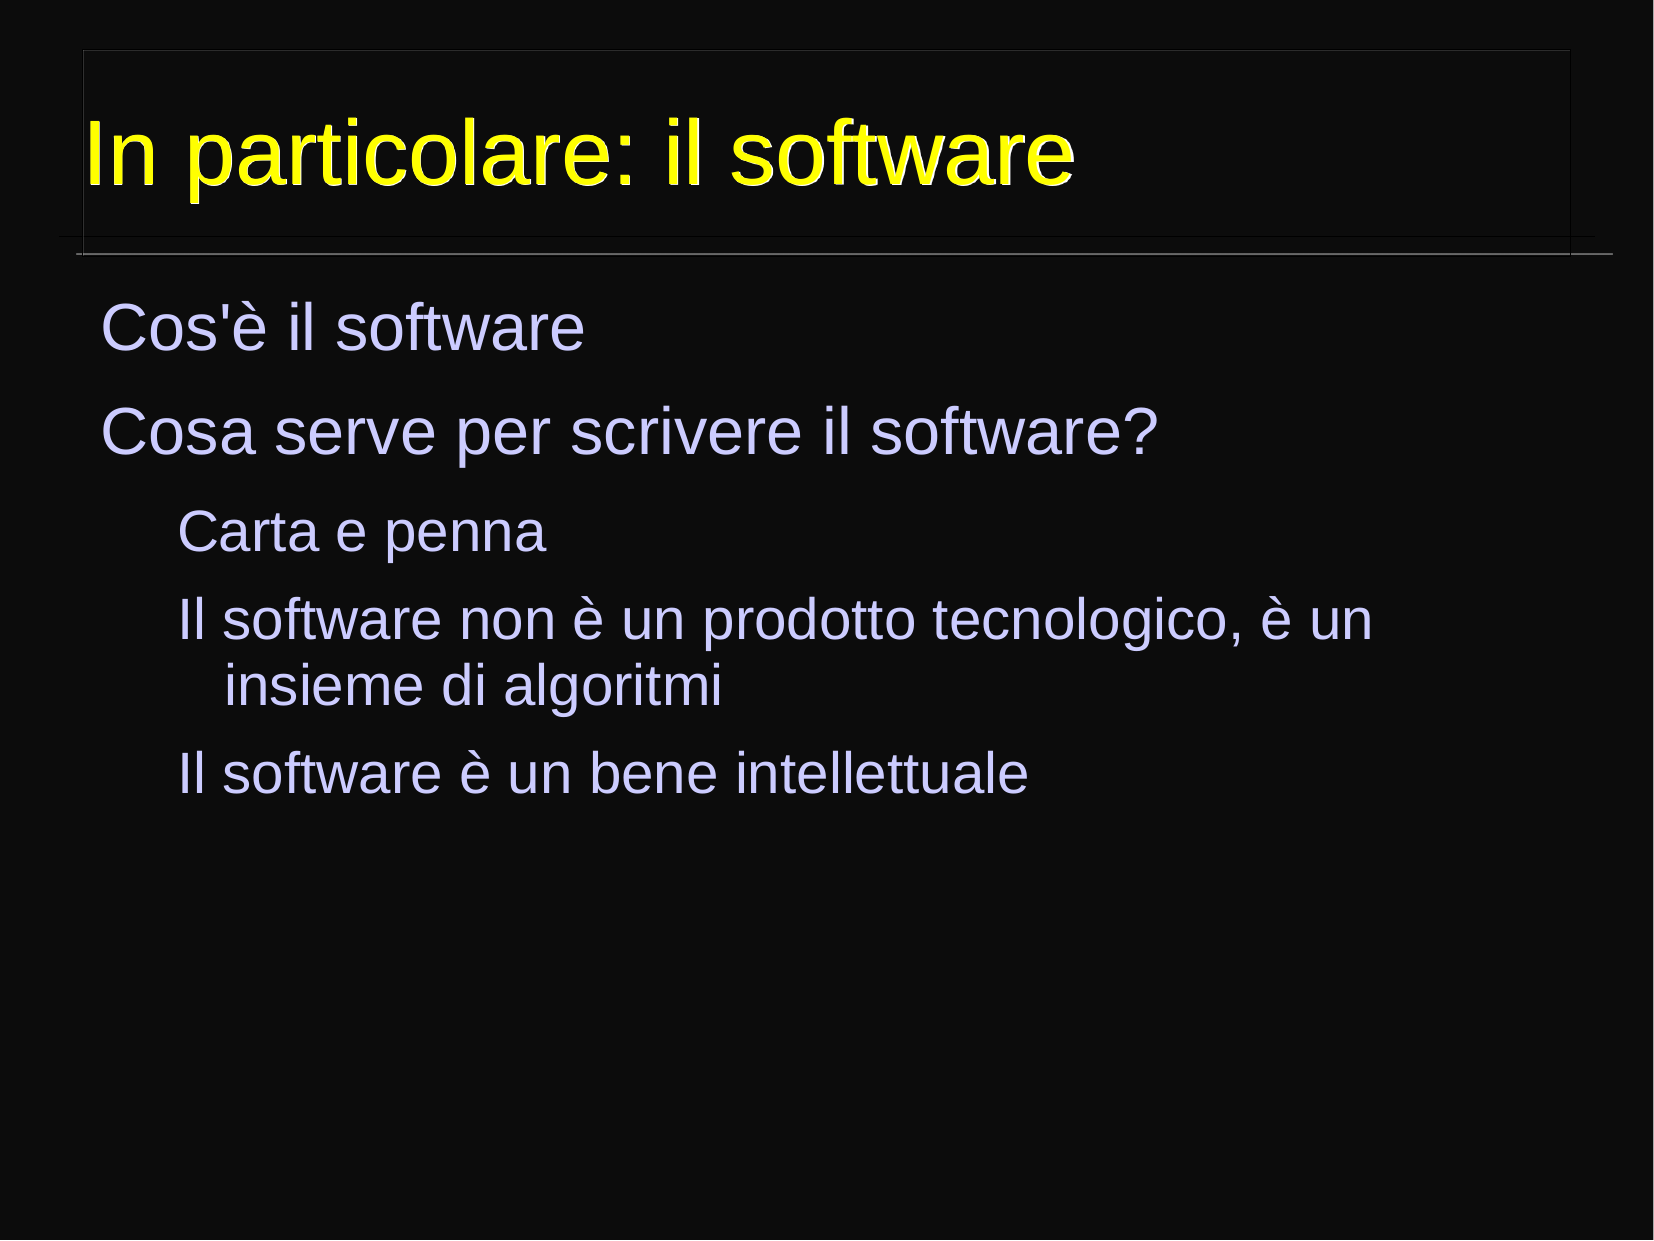

# In particolare: il software
Cos'è il software
Cosa serve per scrivere il software?
Carta e penna
Il software non è un prodotto tecnologico, è un insieme di algoritmi
Il software è un bene intellettuale